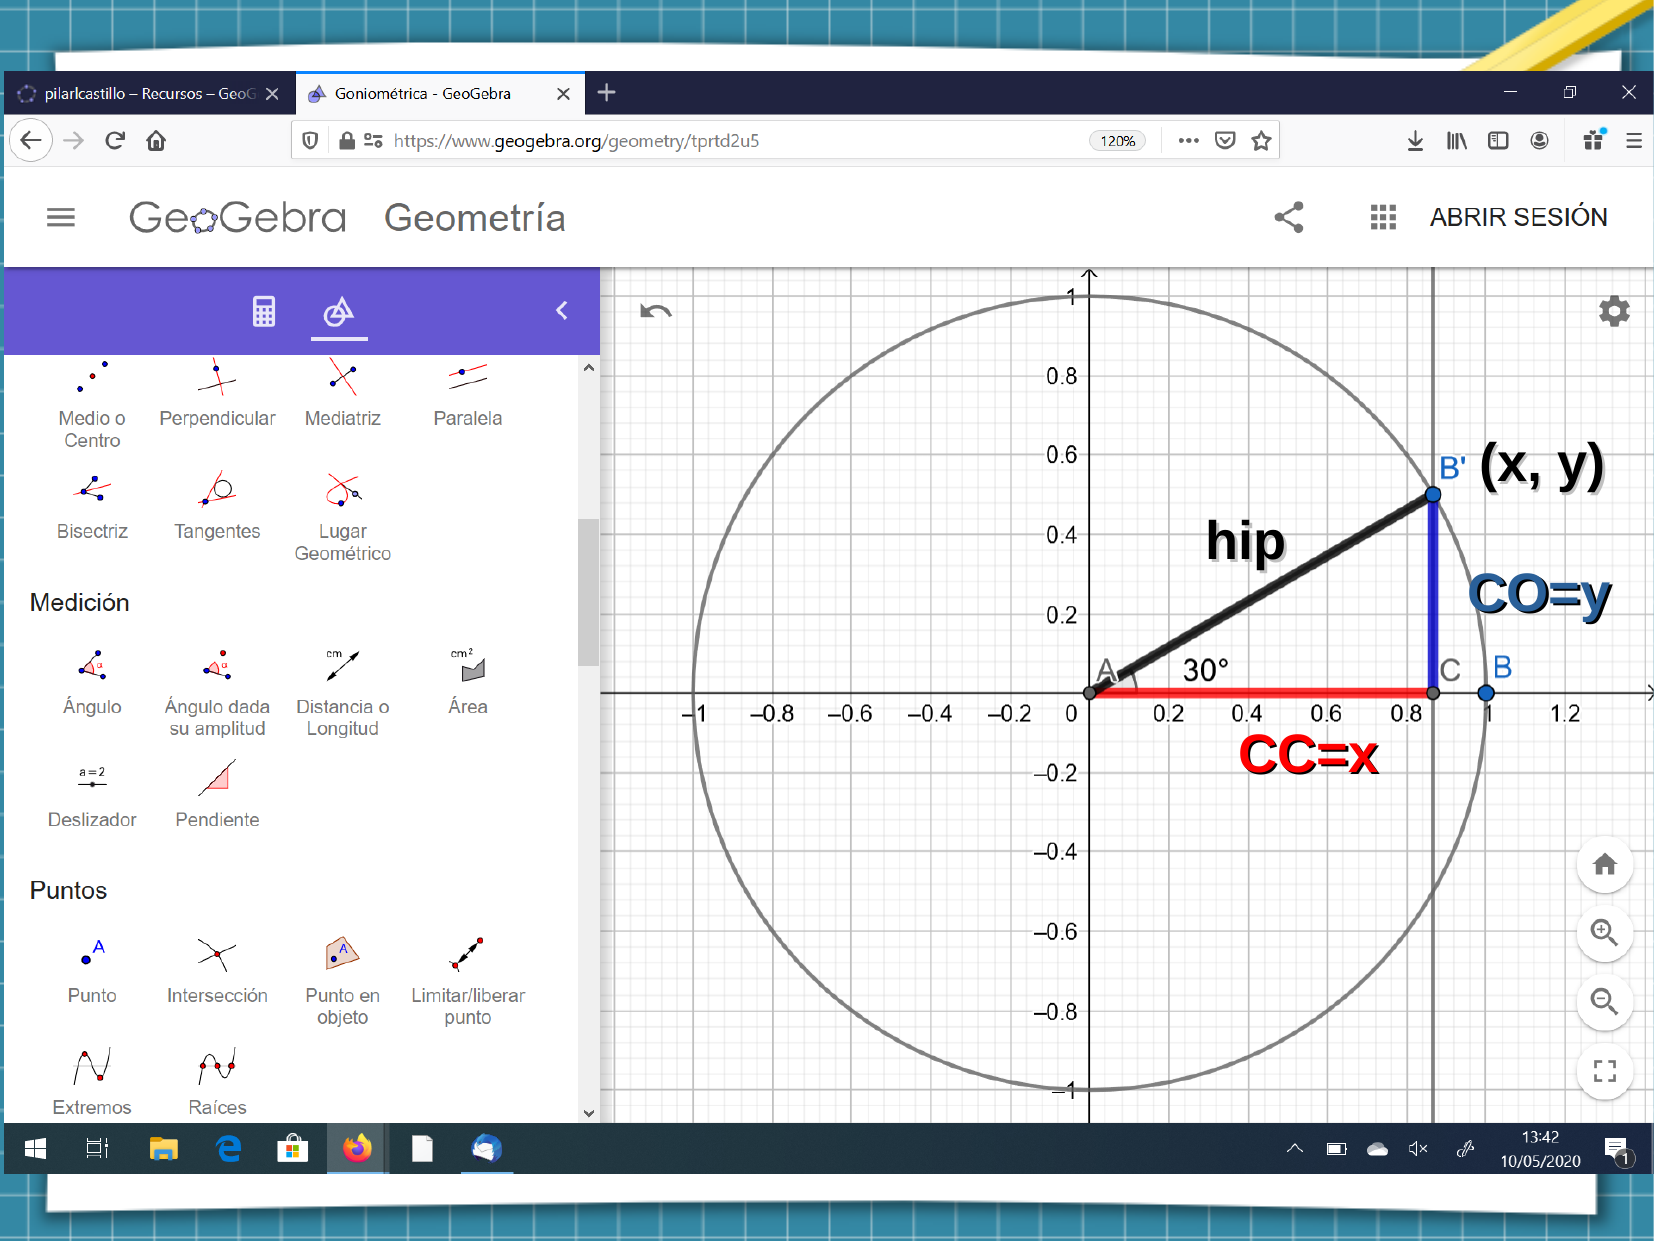

(x, y)
hip
CO=y
CO
CC=x
CC